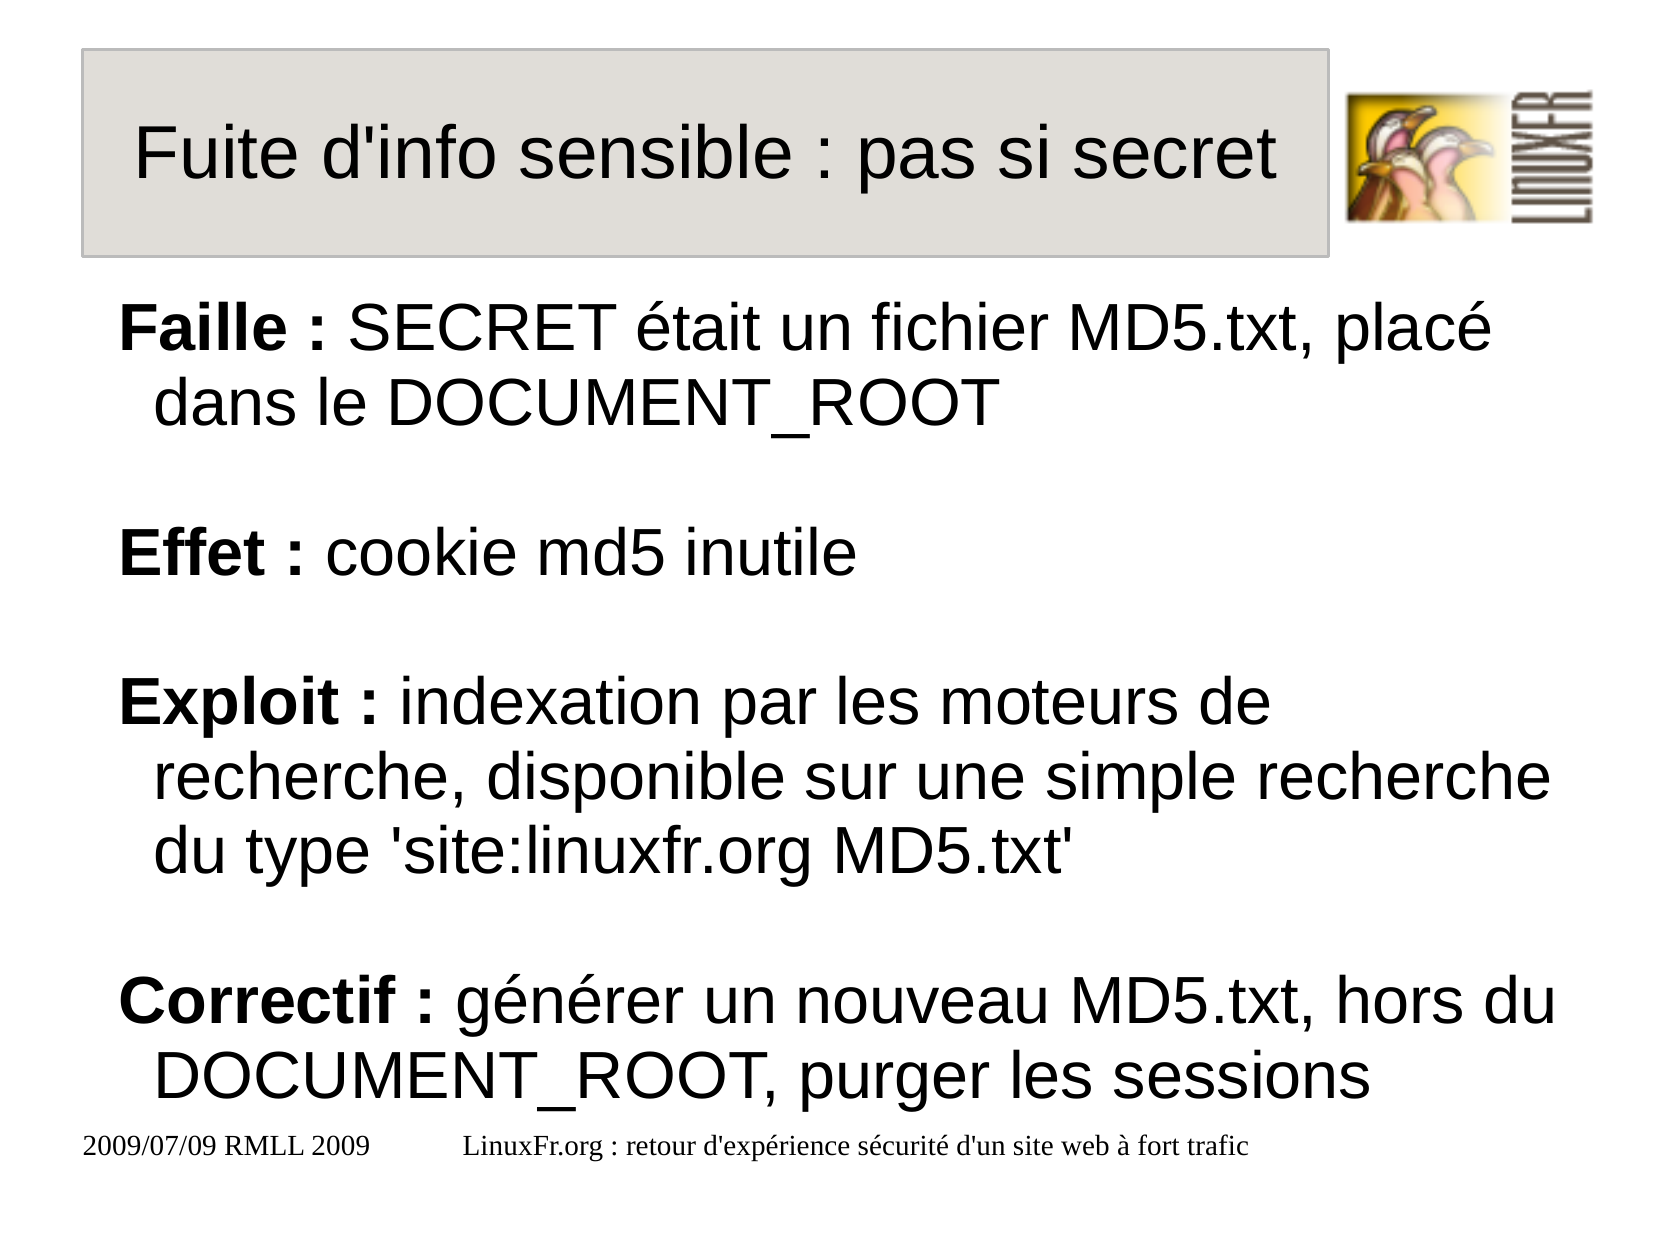

# Fuite d'info sensible : pas si secret
Faille : SECRET était un fichier MD5.txt, placé dans le DOCUMENT_ROOT
Effet : cookie md5 inutile
Exploit : indexation par les moteurs de recherche, disponible sur une simple recherche du type 'site:linuxfr.org MD5.txt'
Correctif : générer un nouveau MD5.txt, hors du DOCUMENT_ROOT, purger les sessions